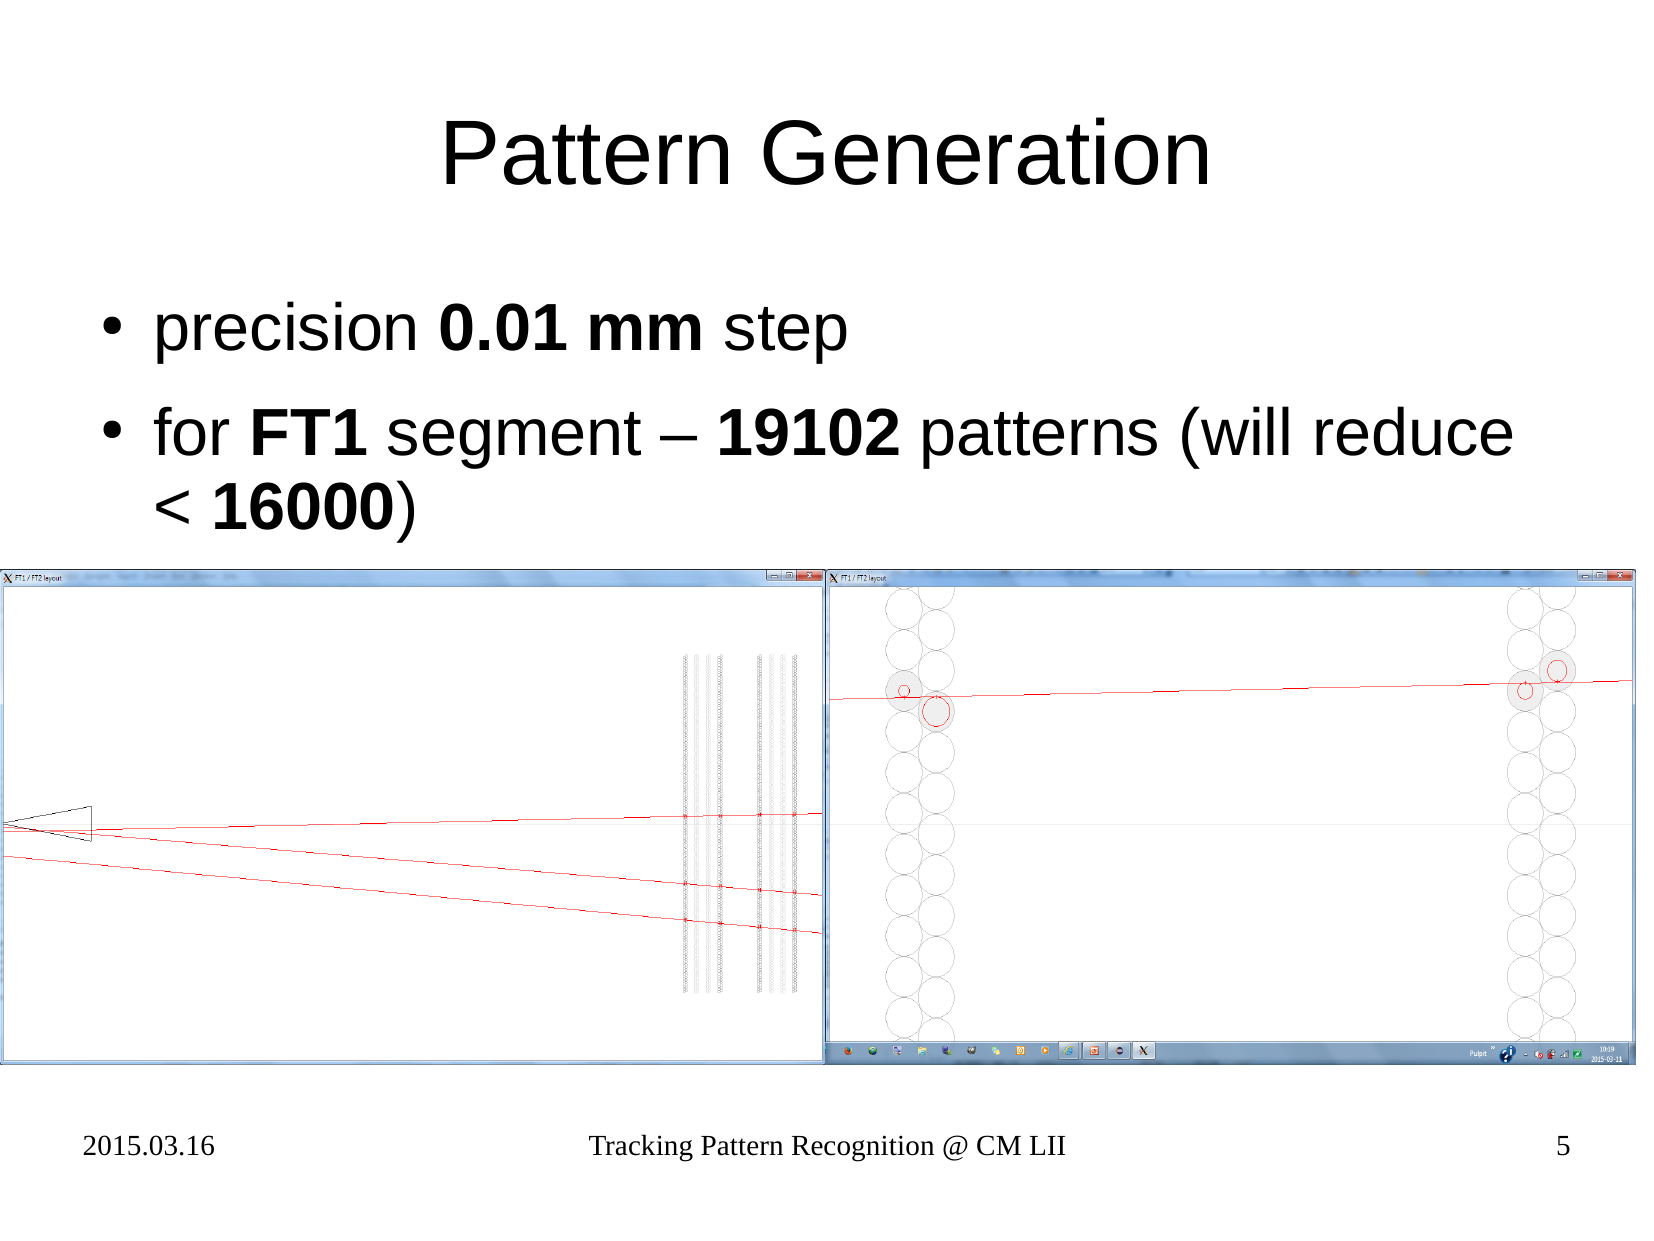

# Pattern Generation
precision 0.01 mm step
for FT1 segment – 19102 patterns (will reduce < 16000)
2015.03.16
Tracking Pattern Recognition @ CM LII
5